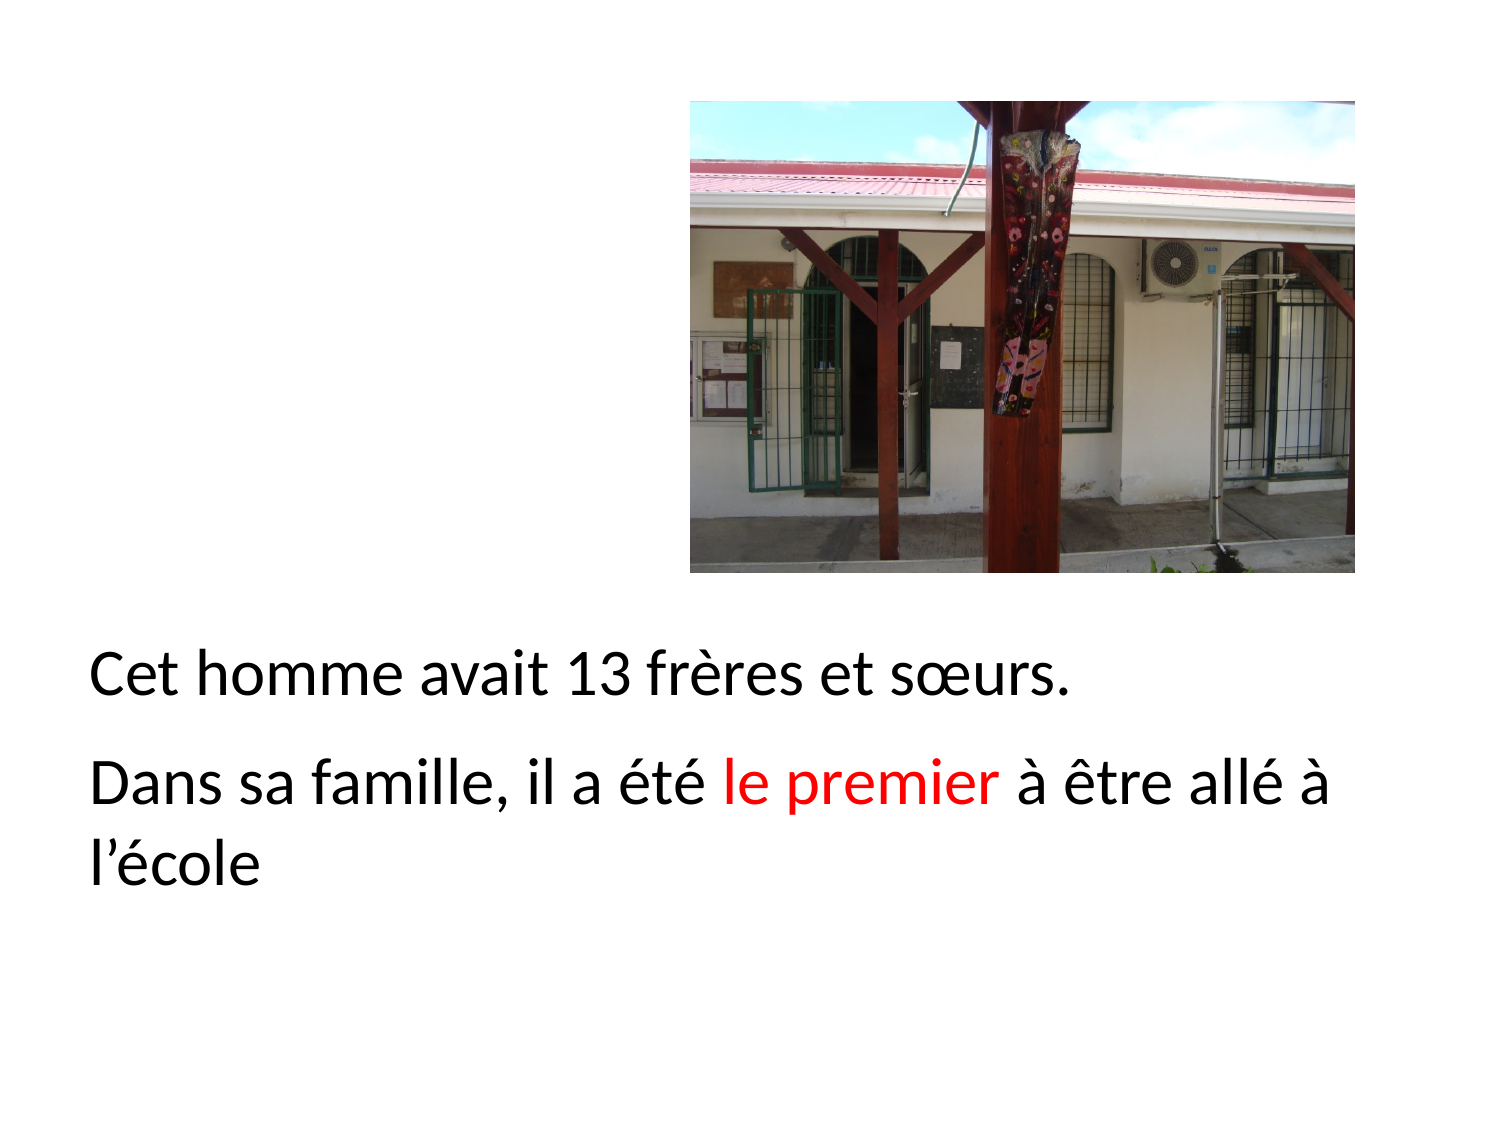

# Cet homme avait 13 frères et sœurs.
Dans sa famille, il a été le premier à être allé à l’école